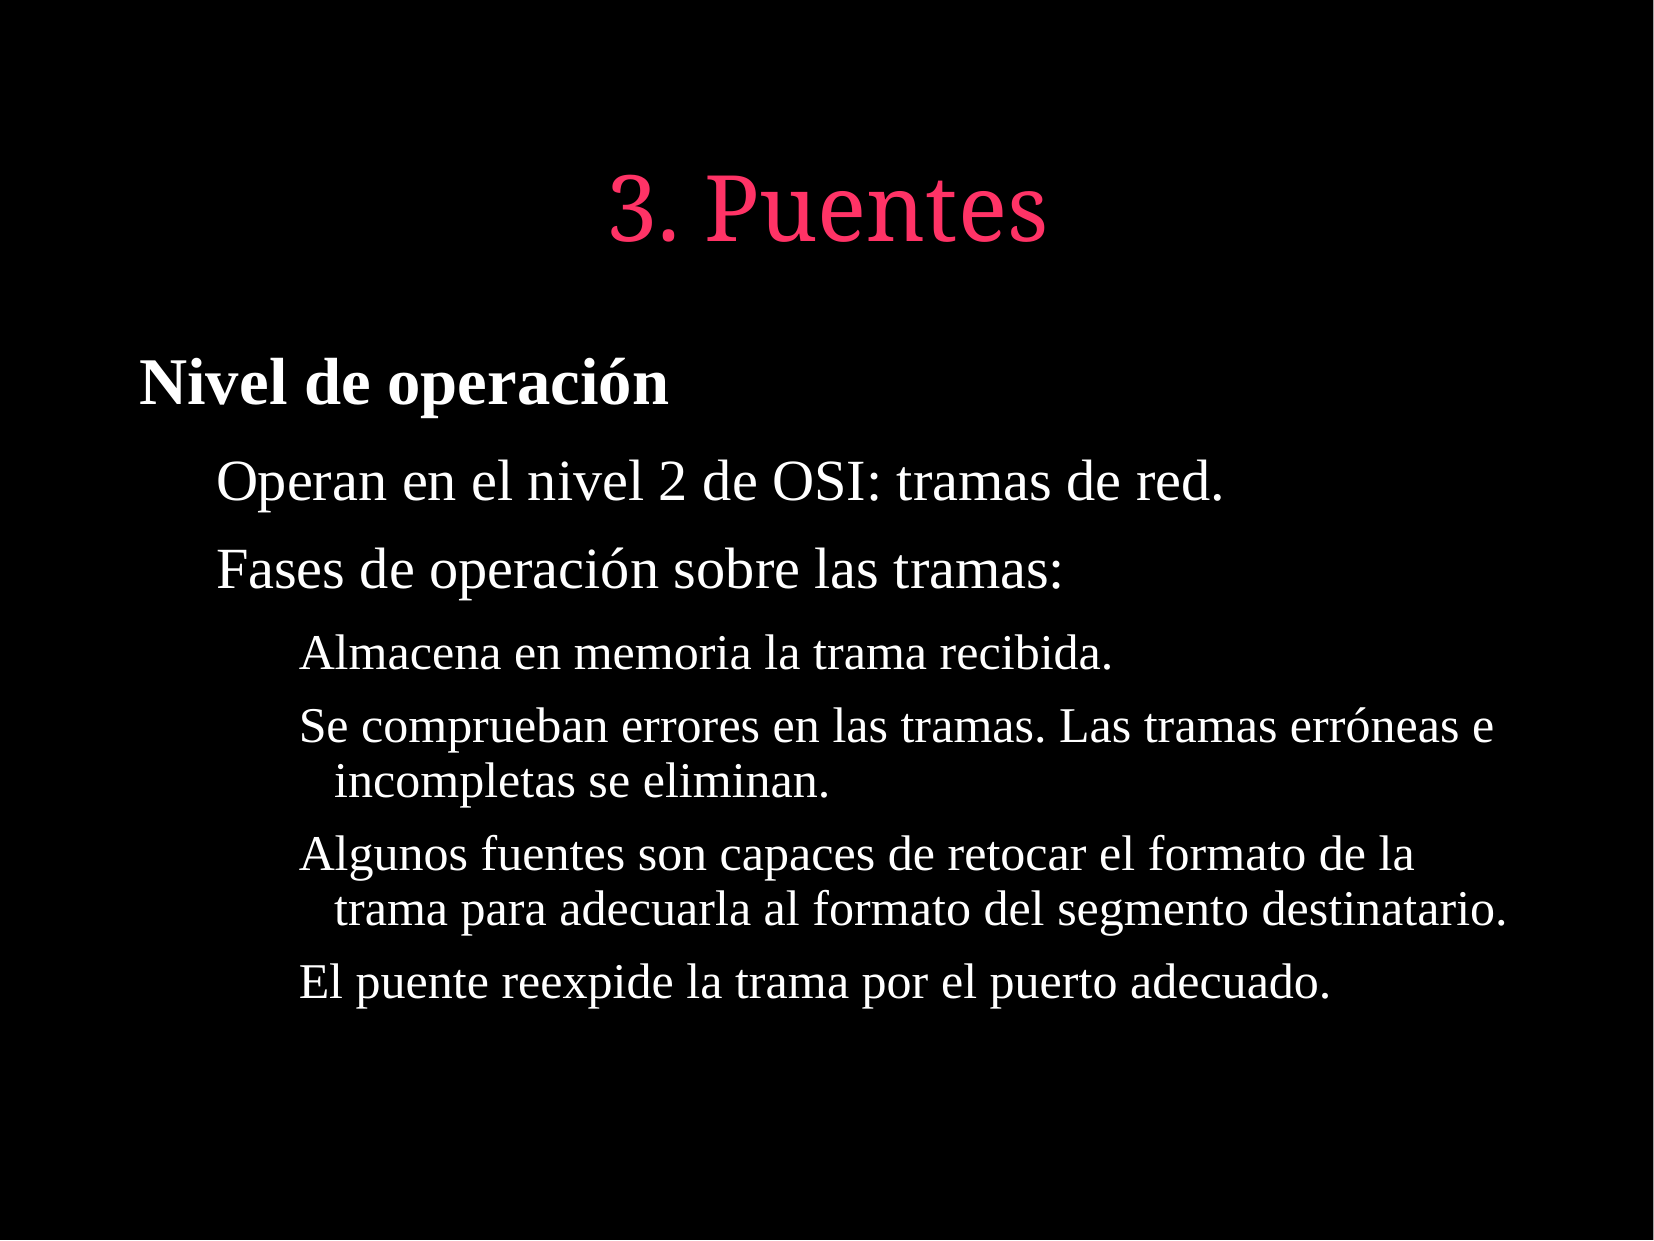

# 3. Puentes
Nivel de operación
Operan en el nivel 2 de OSI: tramas de red.
Fases de operación sobre las tramas:
Almacena en memoria la trama recibida.
Se comprueban errores en las tramas. Las tramas erróneas e incompletas se eliminan.
Algunos fuentes son capaces de retocar el formato de la trama para adecuarla al formato del segmento destinatario.
El puente reexpide la trama por el puerto adecuado.